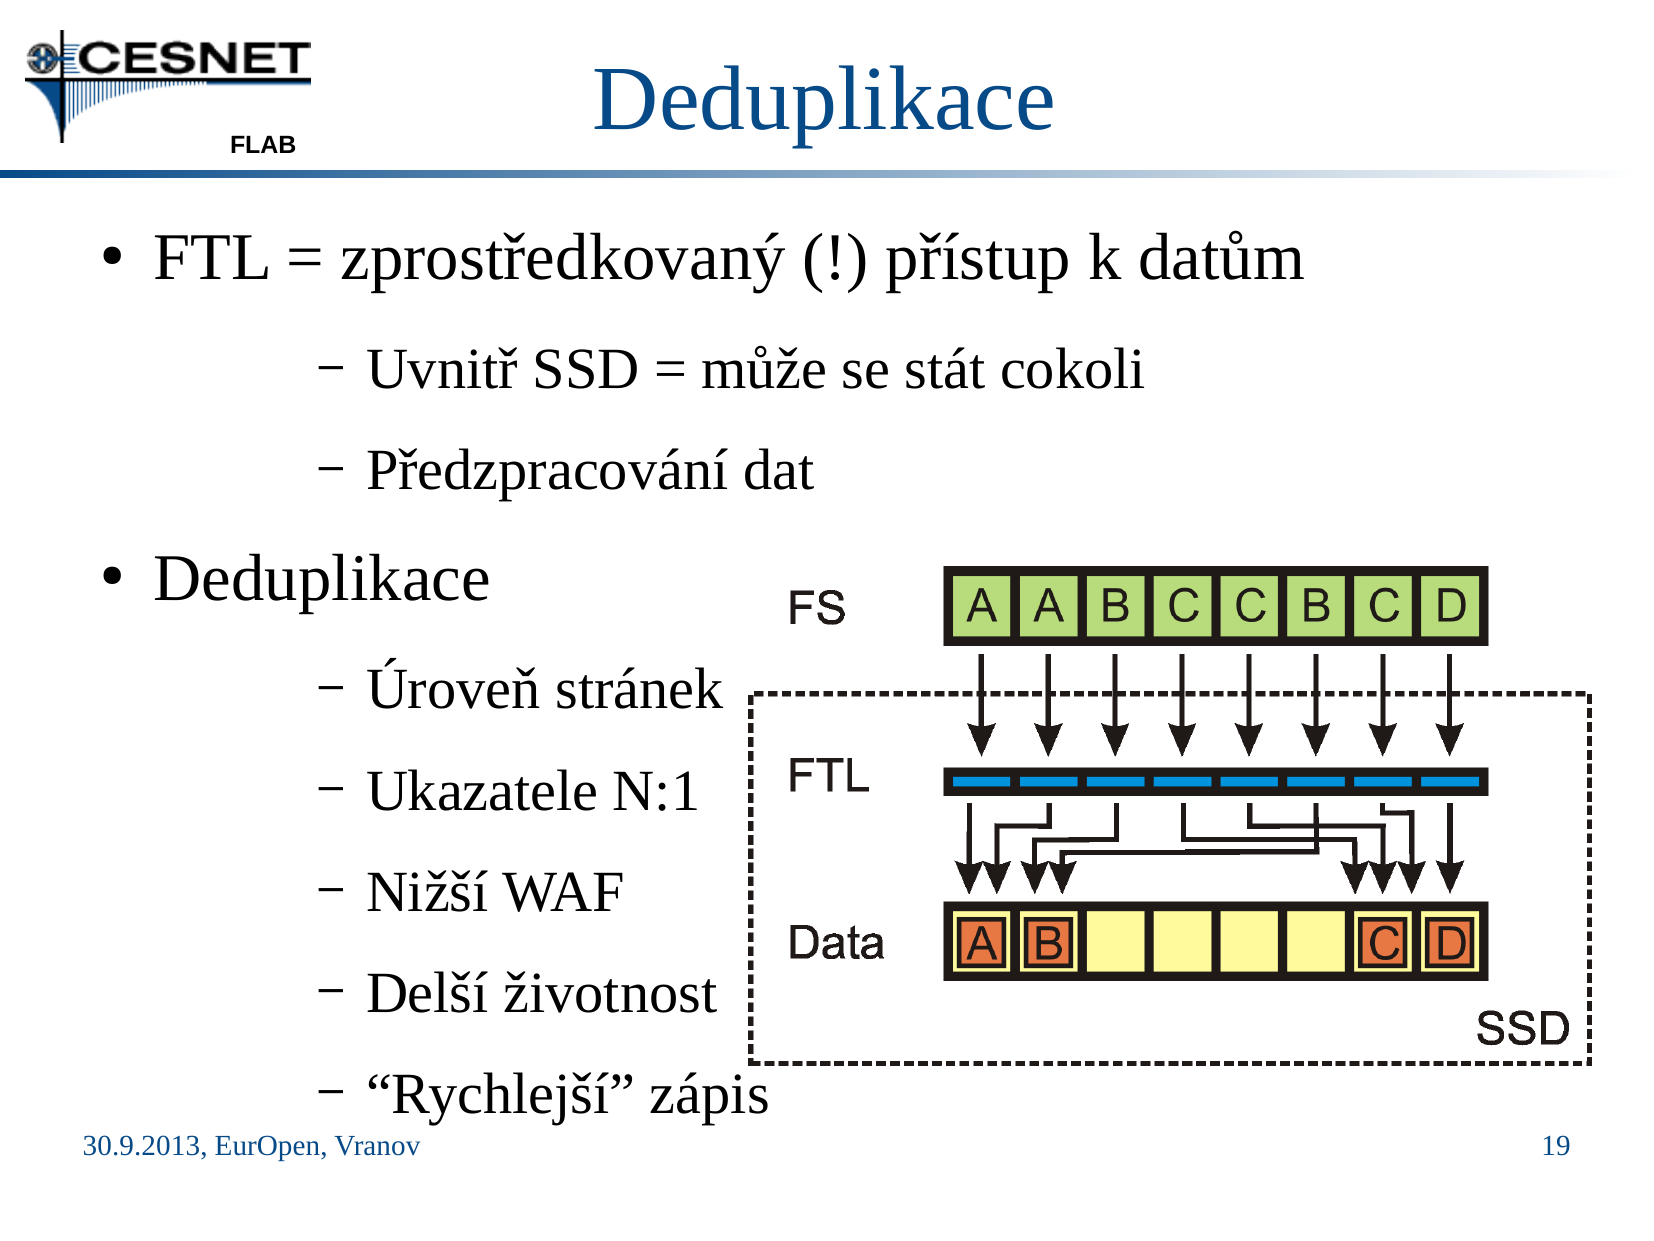

# Deduplikace
FTL = zprostředkovaný (!) přístup k datům
Uvnitř SSD = může se stát cokoli
Předzpracování dat
Deduplikace
Úroveň stránek
Ukazatele N:1
Nižší WAF
Delší životnost
“Rychlejší” zápis
30.9.2013, EurOpen, Vranov
19